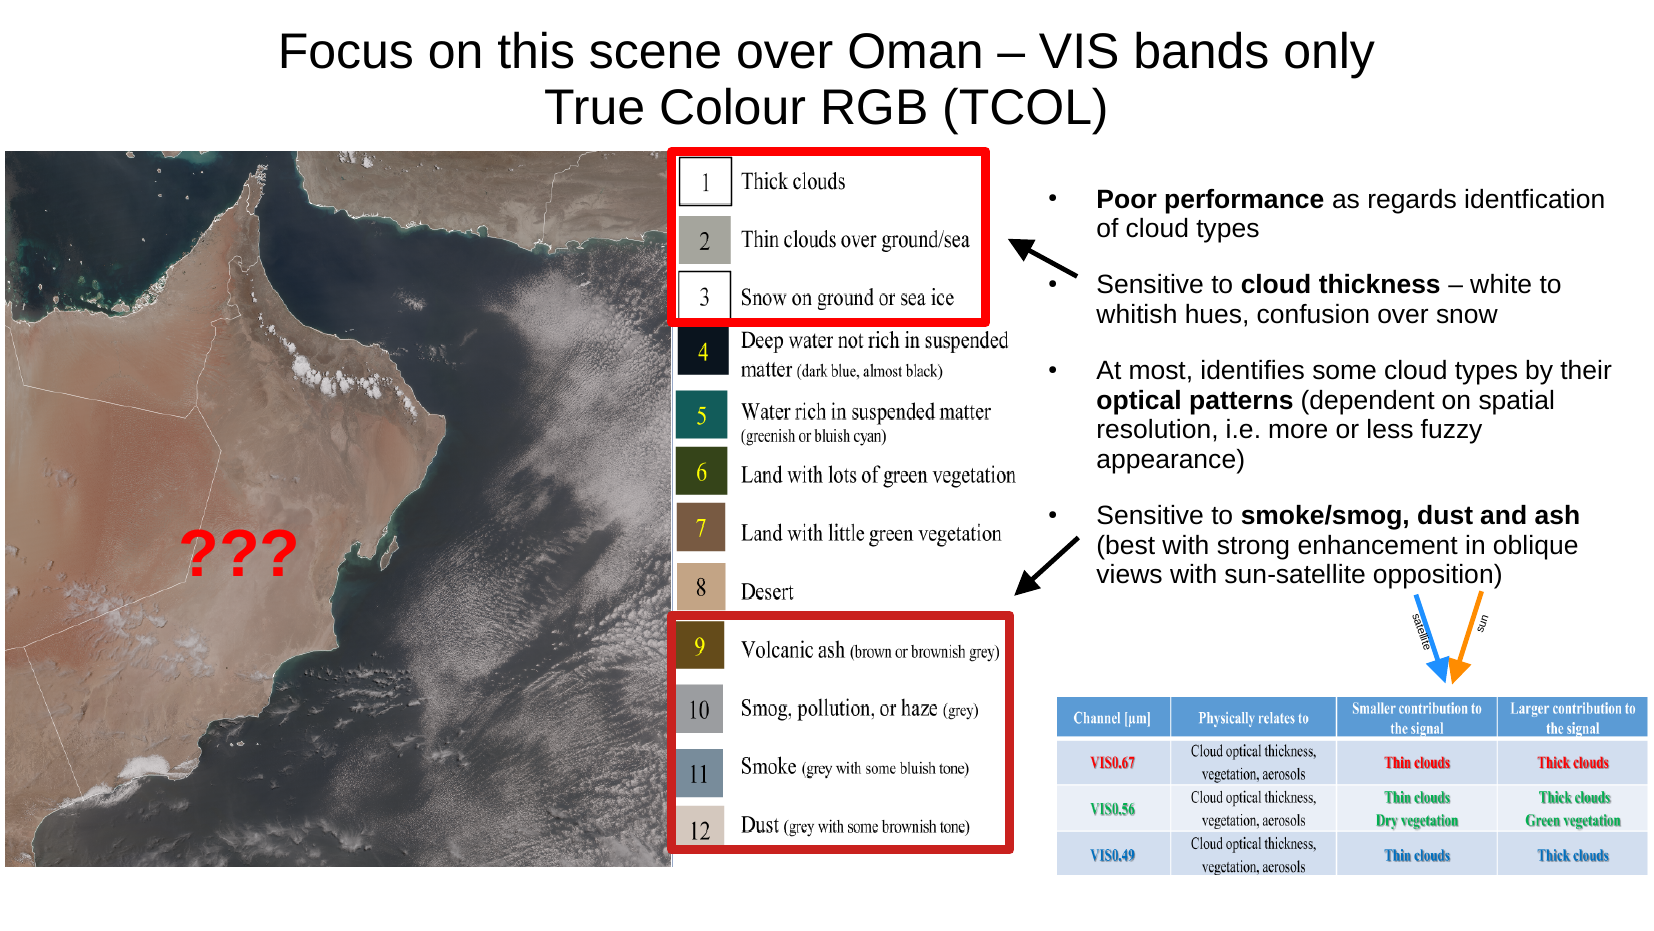

# Focus on this scene over Oman – VIS bands only True Colour RGB (TCOL)
Poor performance as regards identfication of cloud types
Sensitive to cloud thickness – white to whitish hues, confusion over snow
At most, identifies some cloud types by their optical patterns (dependent on spatial resolution, i.e. more or less fuzzy appearance)
Sensitive to smoke/smog, dust and ash (best with strong enhancement in oblique views with sun-satellite opposition)
???
sun
✓
satellite
?